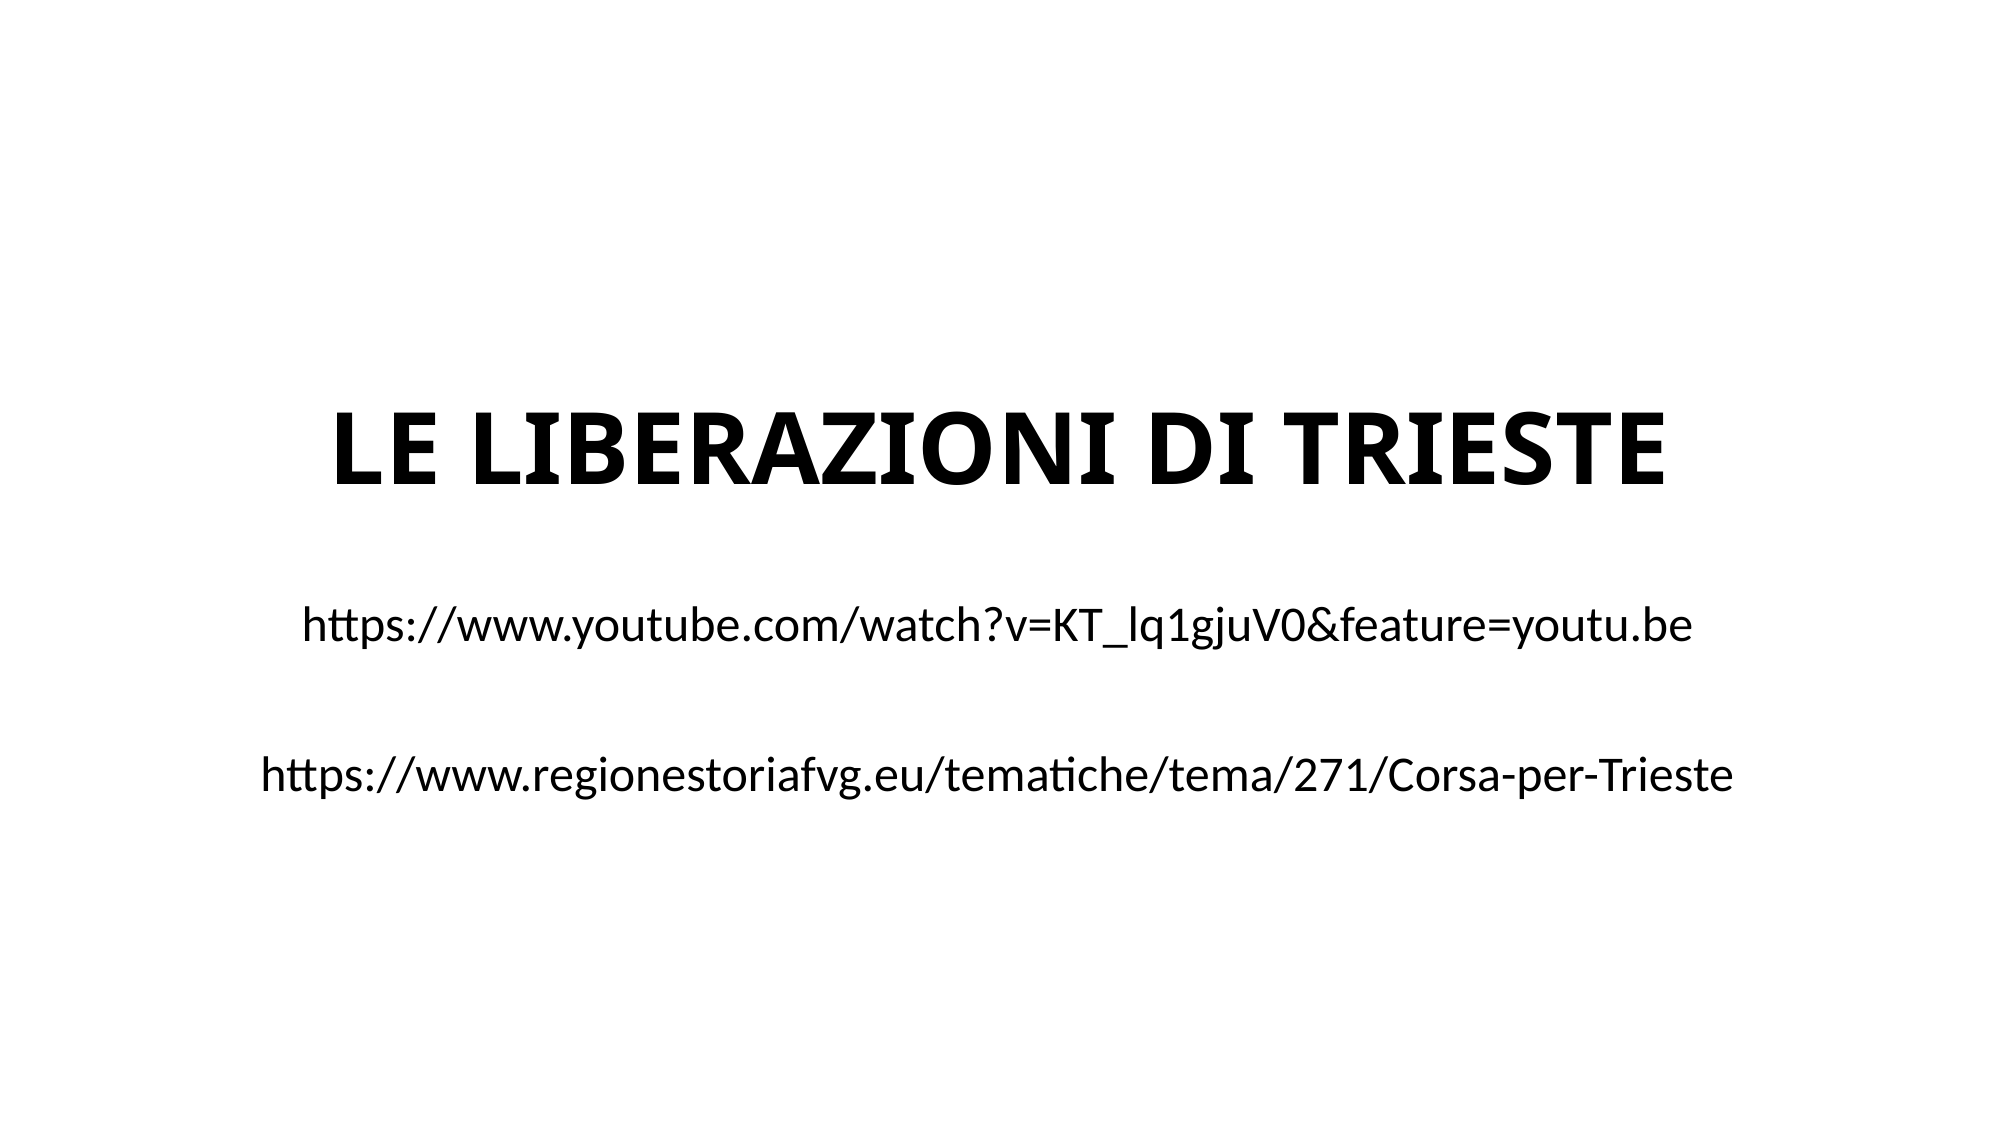

# LE LIBERAZIONI DI TRIESTE
https://www.youtube.com/watch?v=KT_lq1gjuV0&feature=youtu.be
https://www.regionestoriafvg.eu/tematiche/tema/271/Corsa-per-Trieste